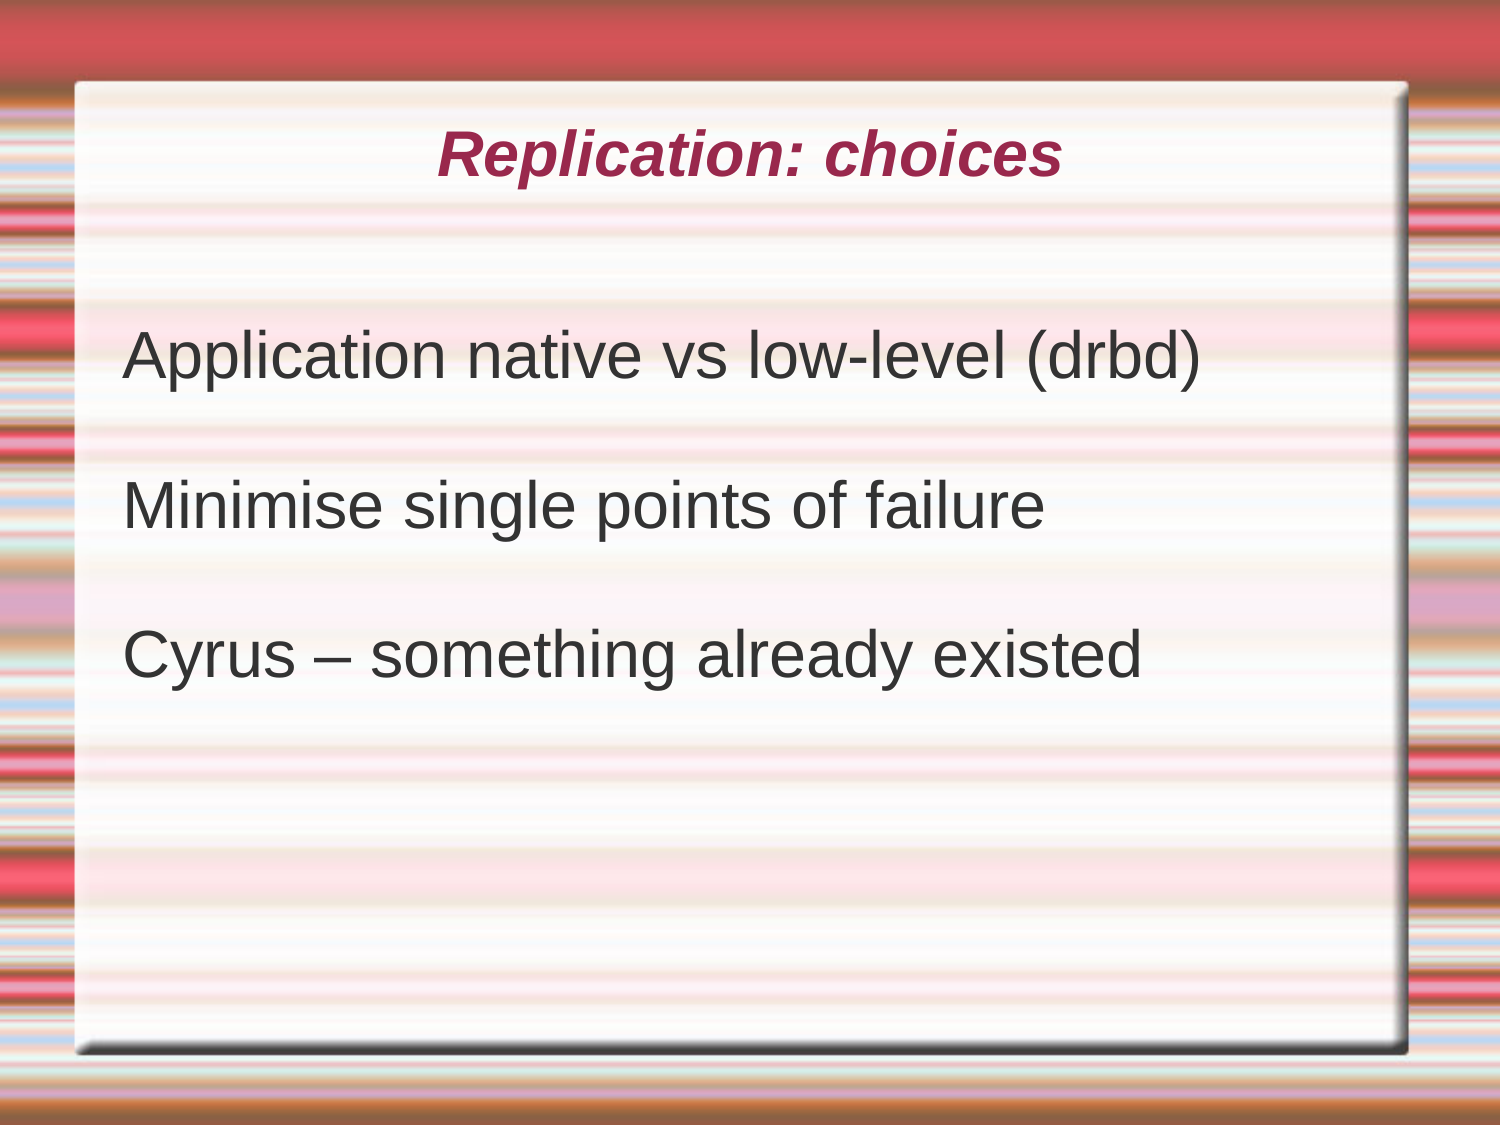

# Replication: choices
Application native vs low-level (drbd)
Minimise single points of failure
Cyrus – something already existed